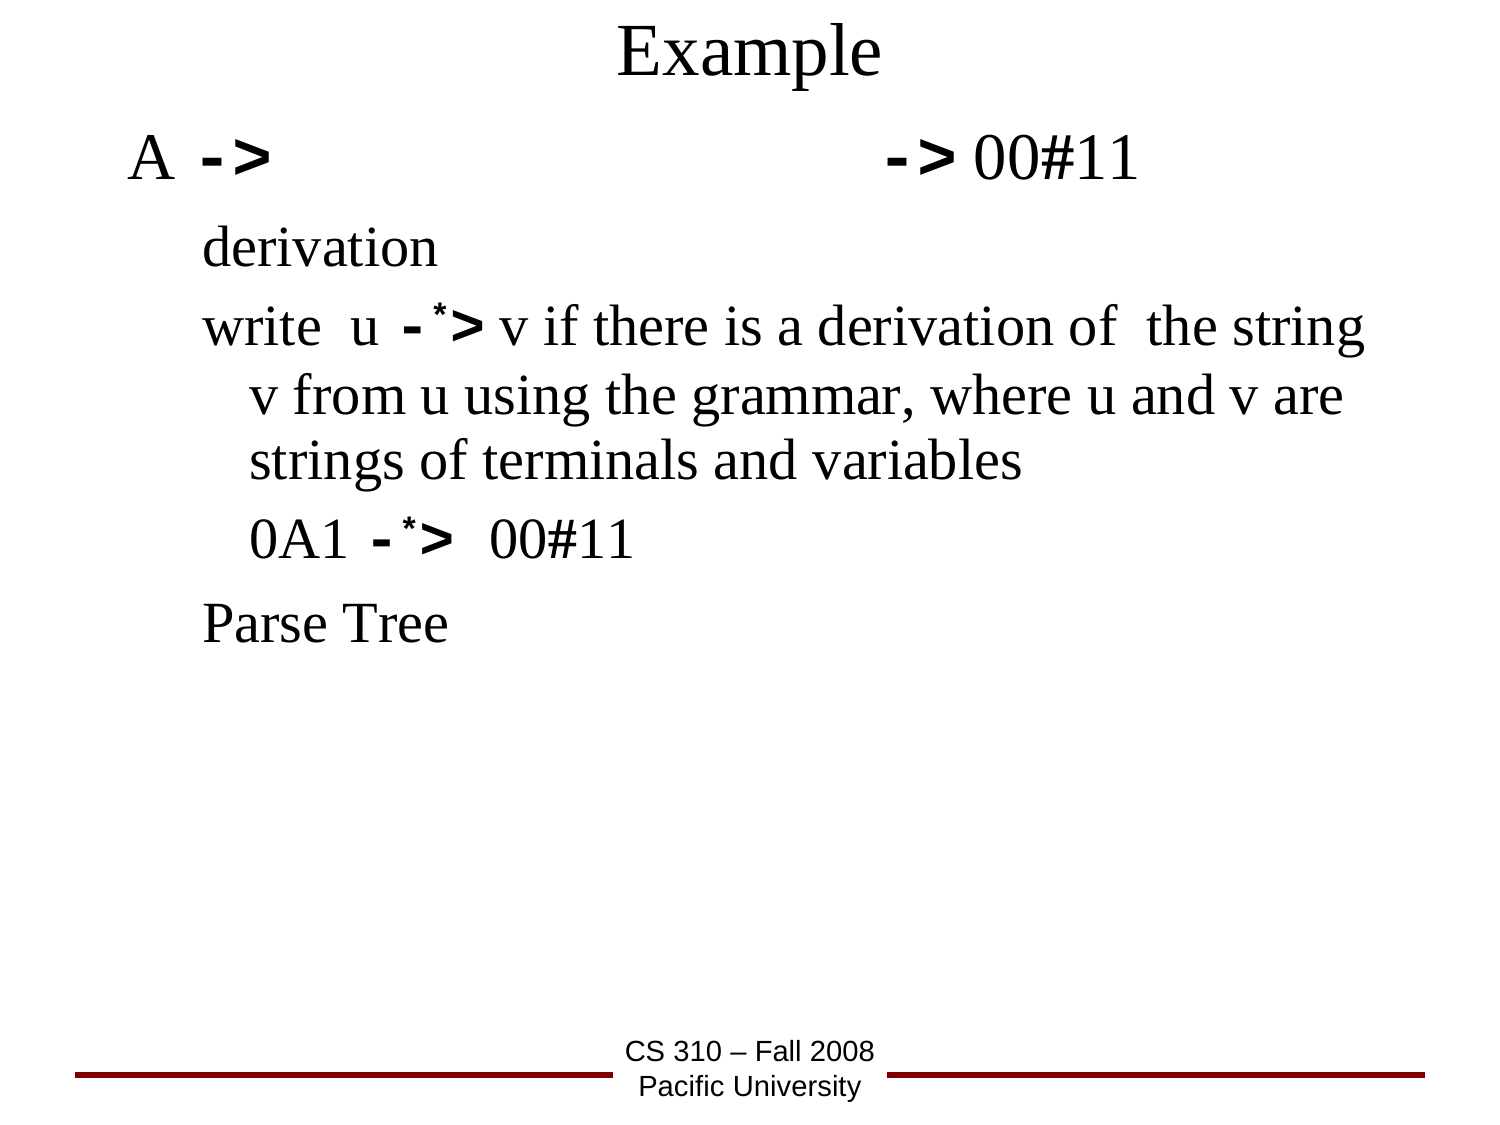

# Example
A ->					-> 00#11
derivation
write u -*> v if there is a derivation of the string v from u using the grammar, where u and v are strings of terminals and variables
	0A1 -*> 00#11
Parse Tree